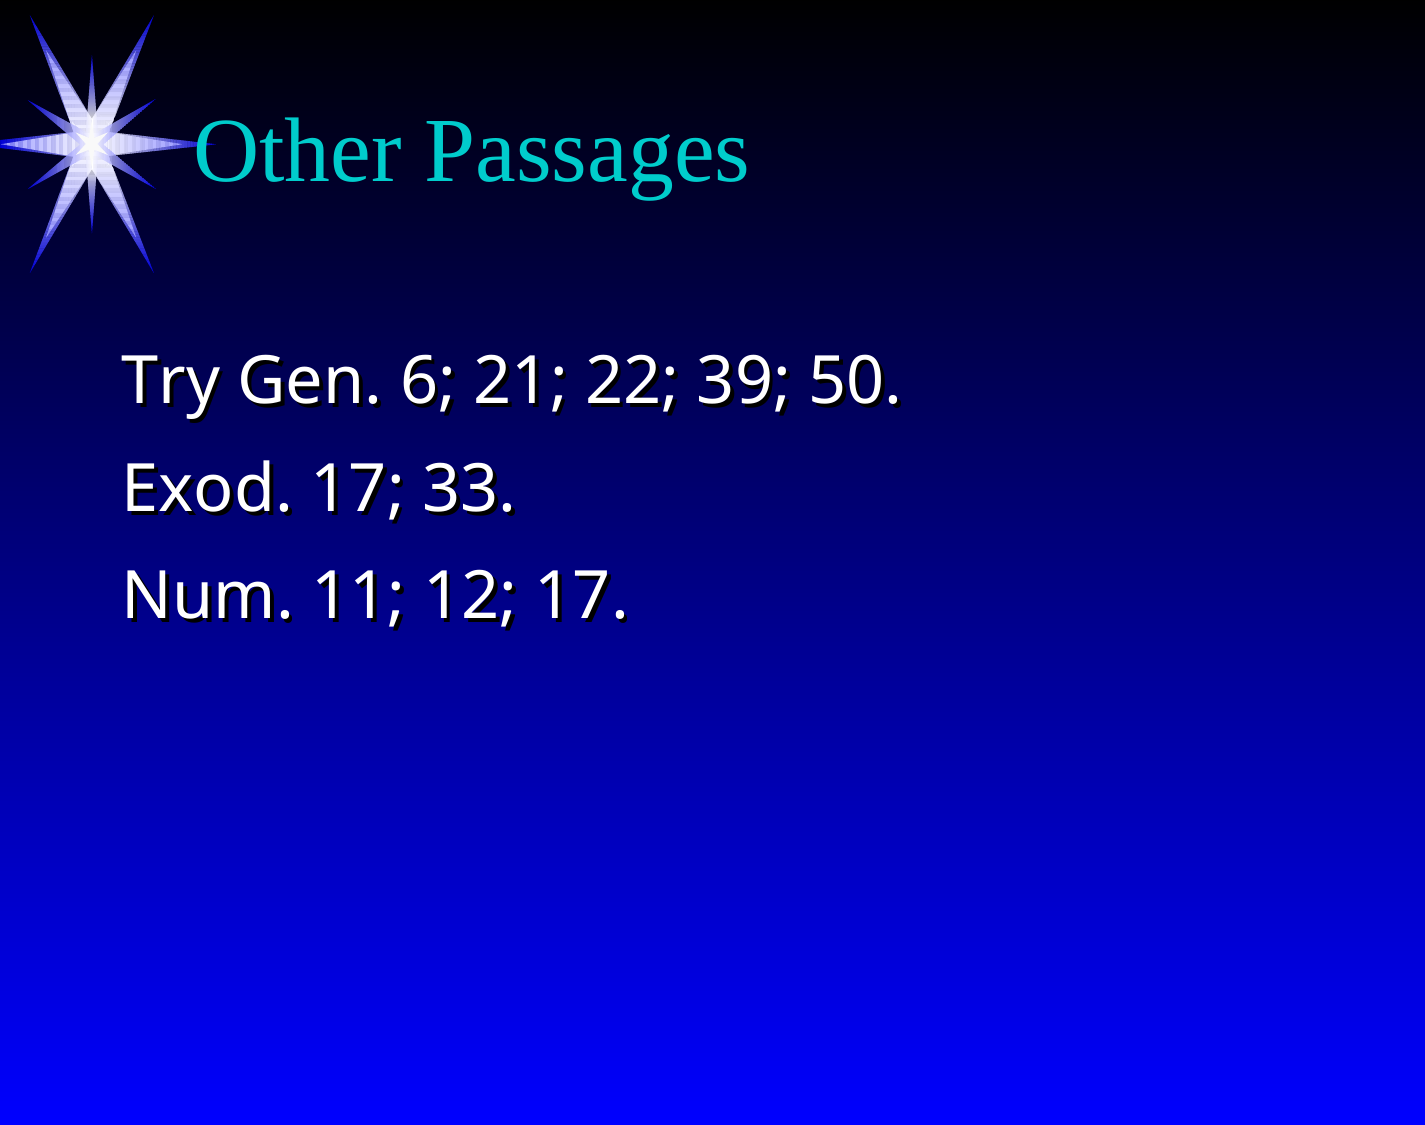

# Other Passages
Try Gen. 6; 21; 22; 39; 50.
Exod. 17; 33.
Num. 11; 12; 17.